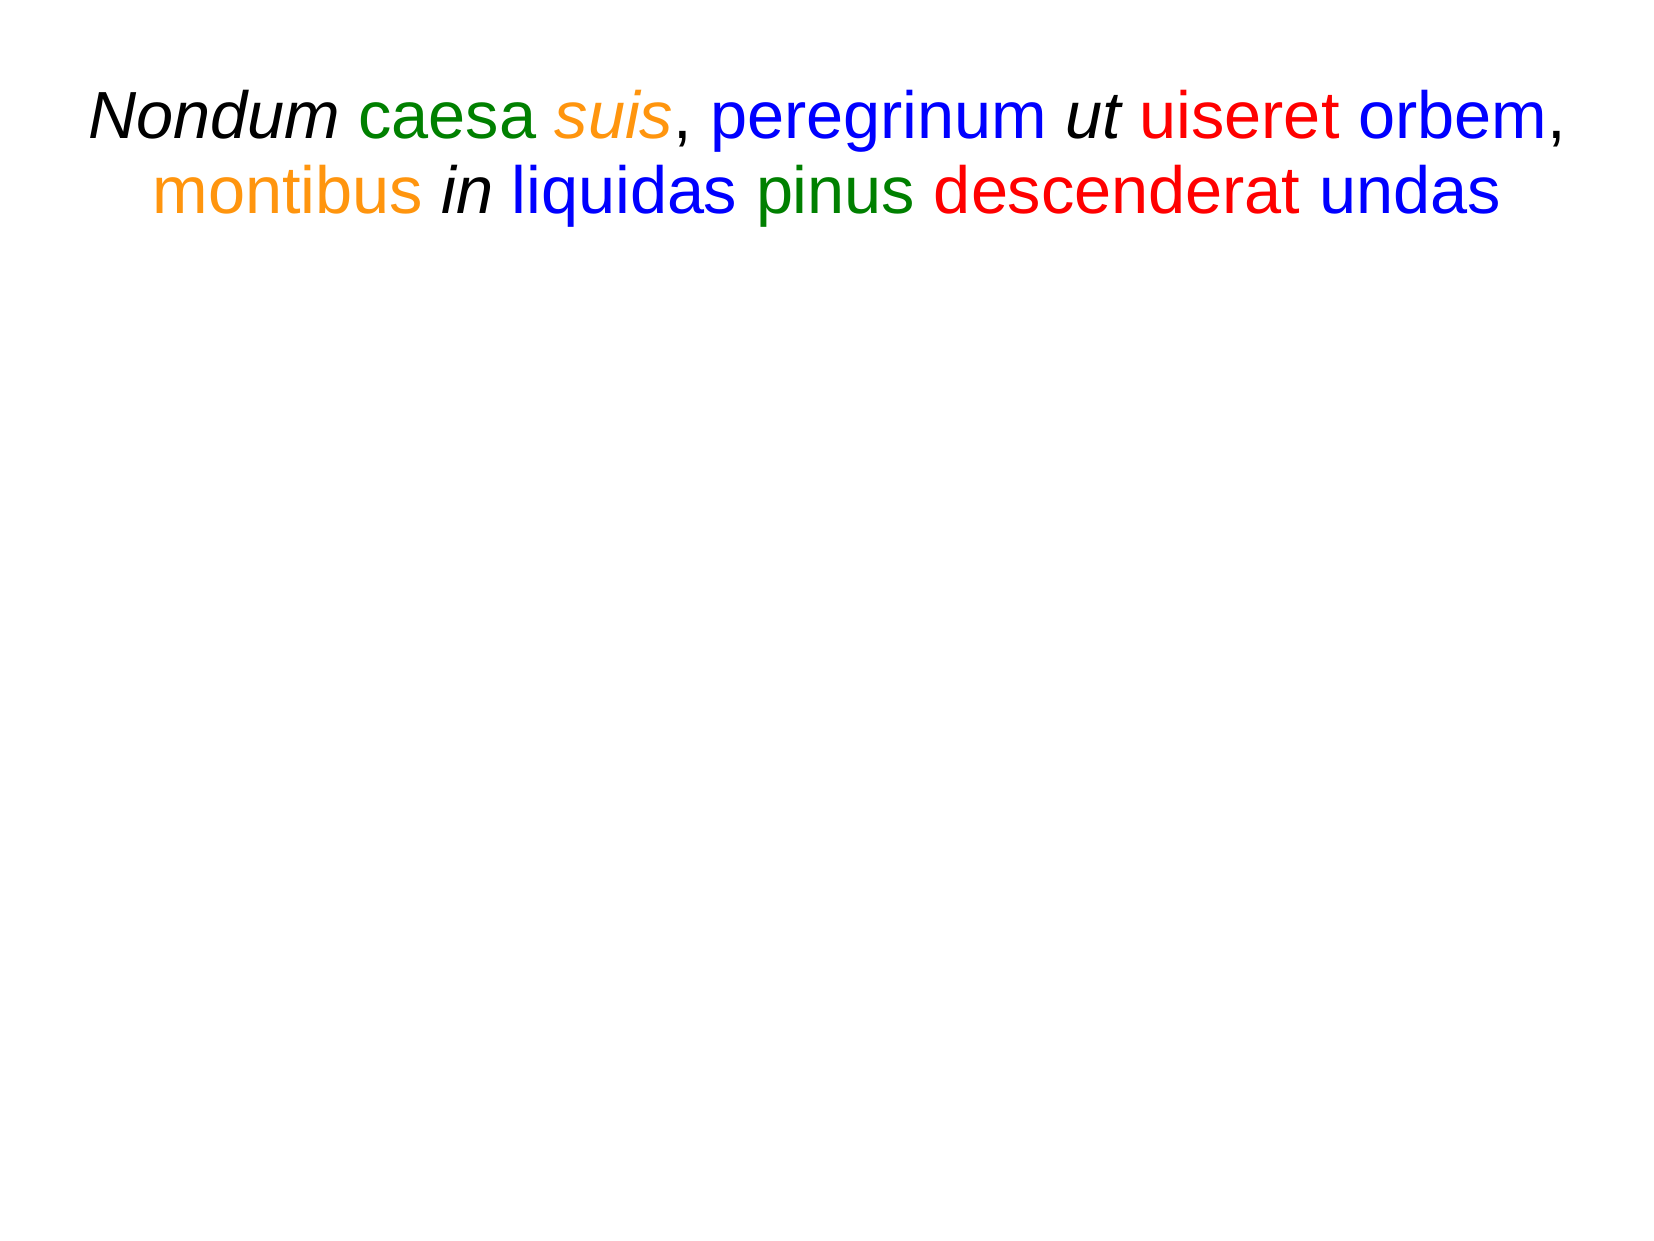

# Nondum caesa suis, peregrinum ut uiseret orbem, montibus in liquidas pinus descenderat undas